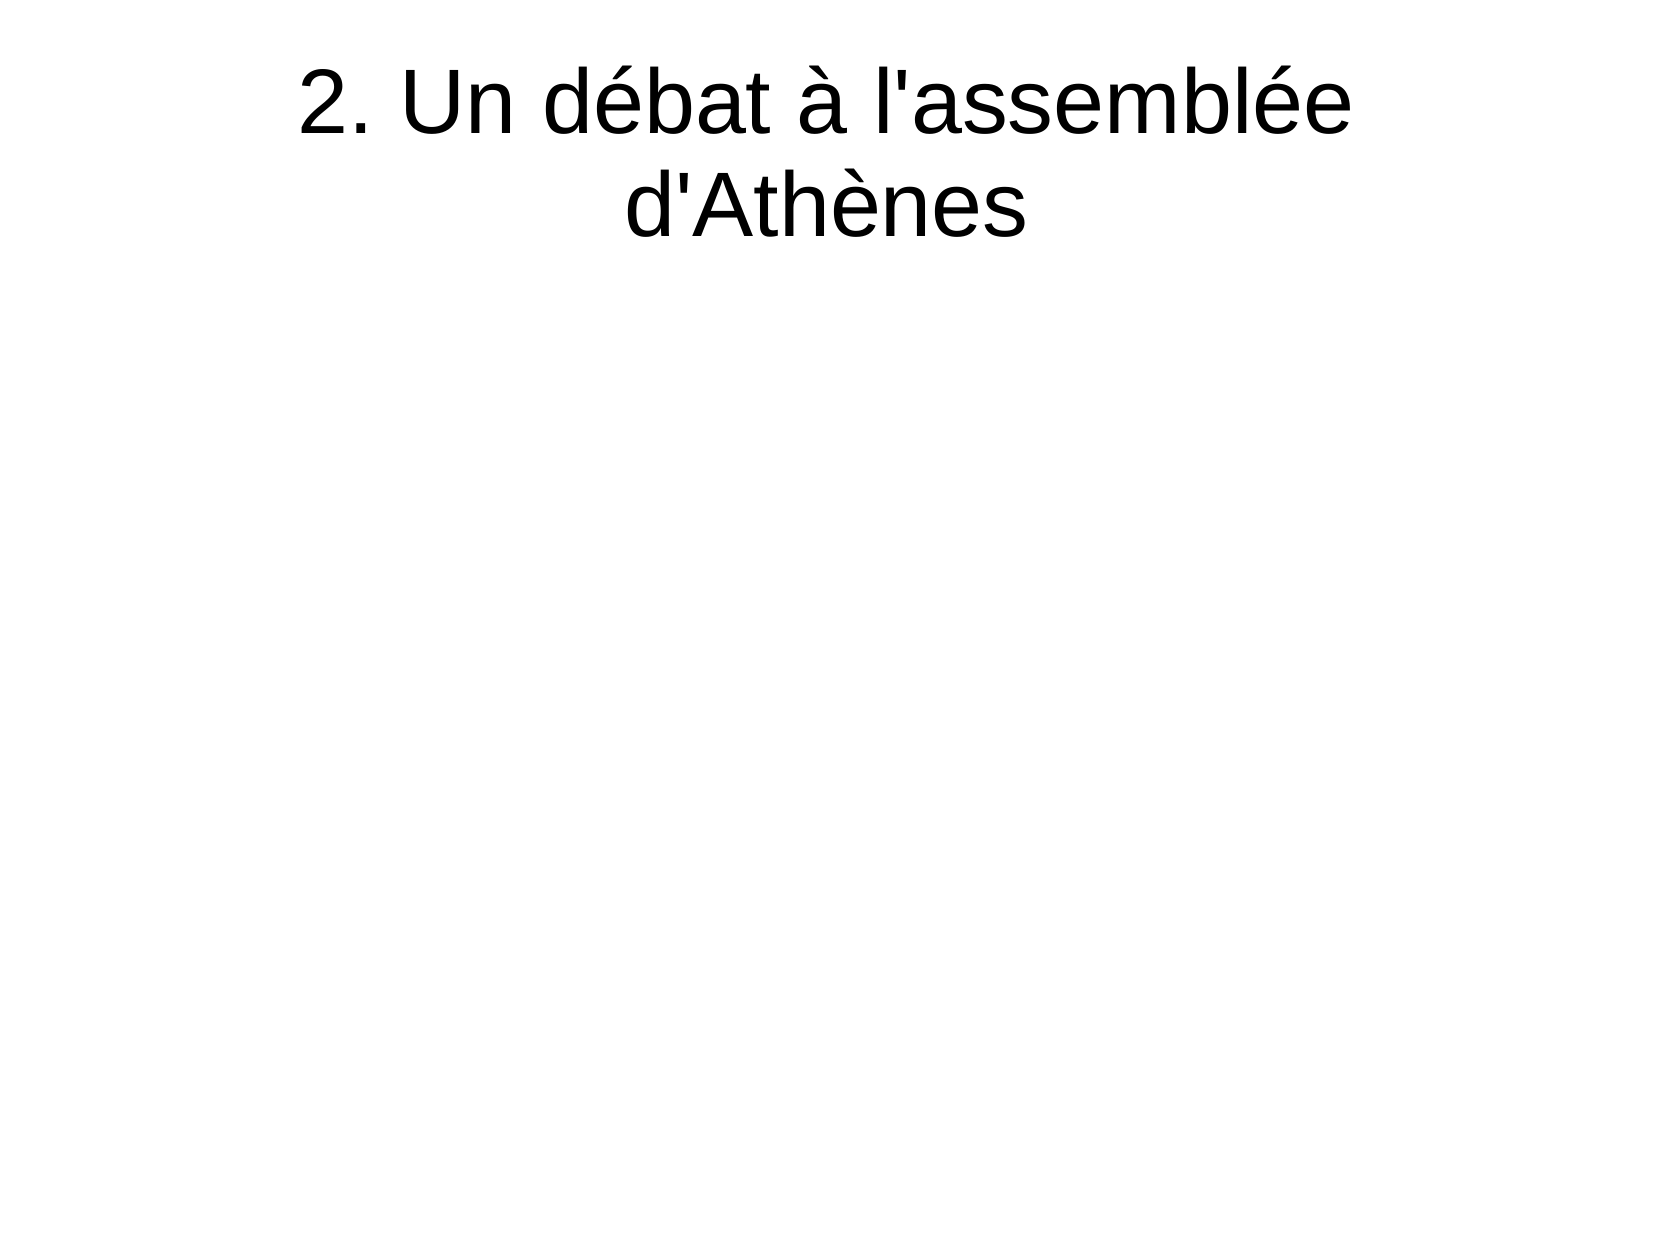

# 2. Un débat à l'assemblée d'Athènes